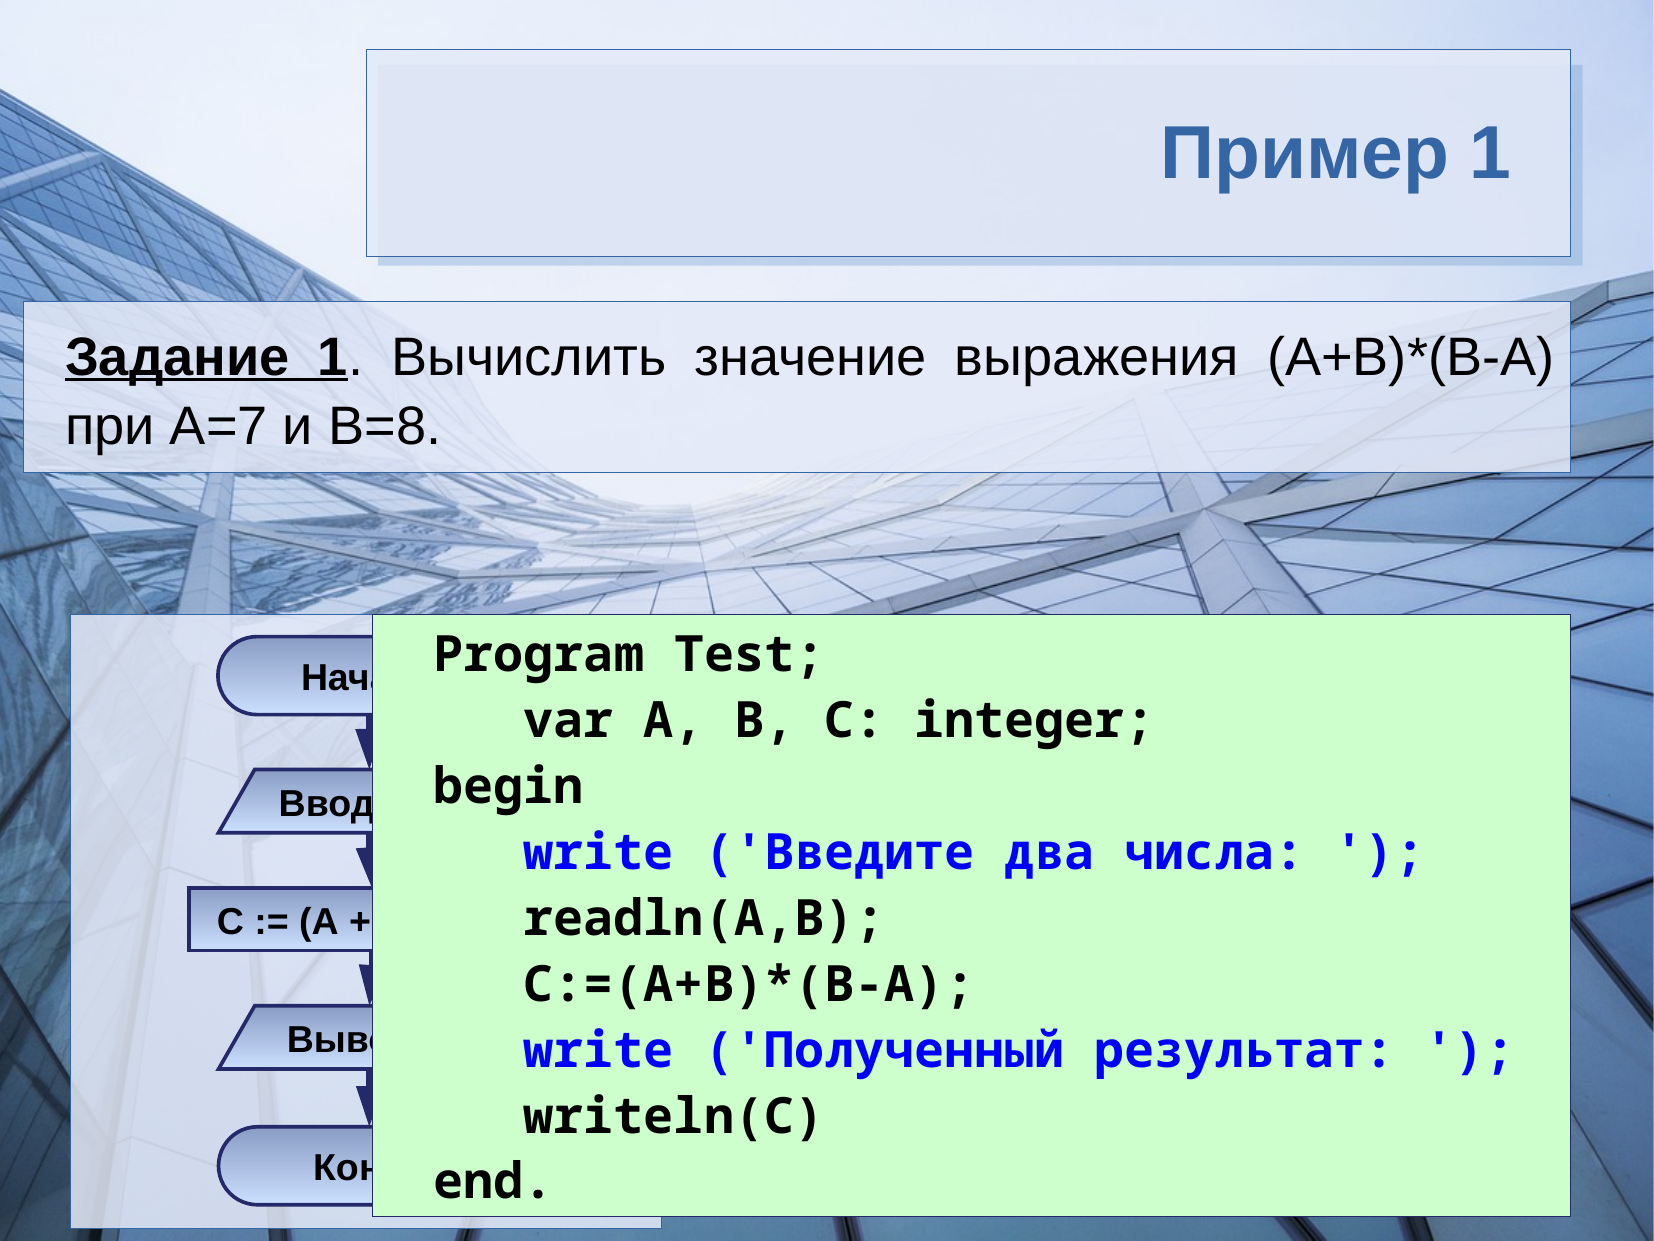

# Пример 1
Задание 1. Вычислить значение выражения (А+В)*(В-А) при А=7 и В=8.
Program Test;
 var А, В, С: integer;
begin
 write ('Введите два числа: ');
 readln(A,B);
 С:=(А+В)*(В-А);
 write ('Полученный результат: ');
 writeln(С)
end.
Program Test;
 var А, В, С: integer;
begin
 readln(A,B);
 С:=(А+В)*(В-А);
 writeln(С)
end.
Начало
Ввод А, В
С := (А + В)*(В-А)
Вывод С
Конец